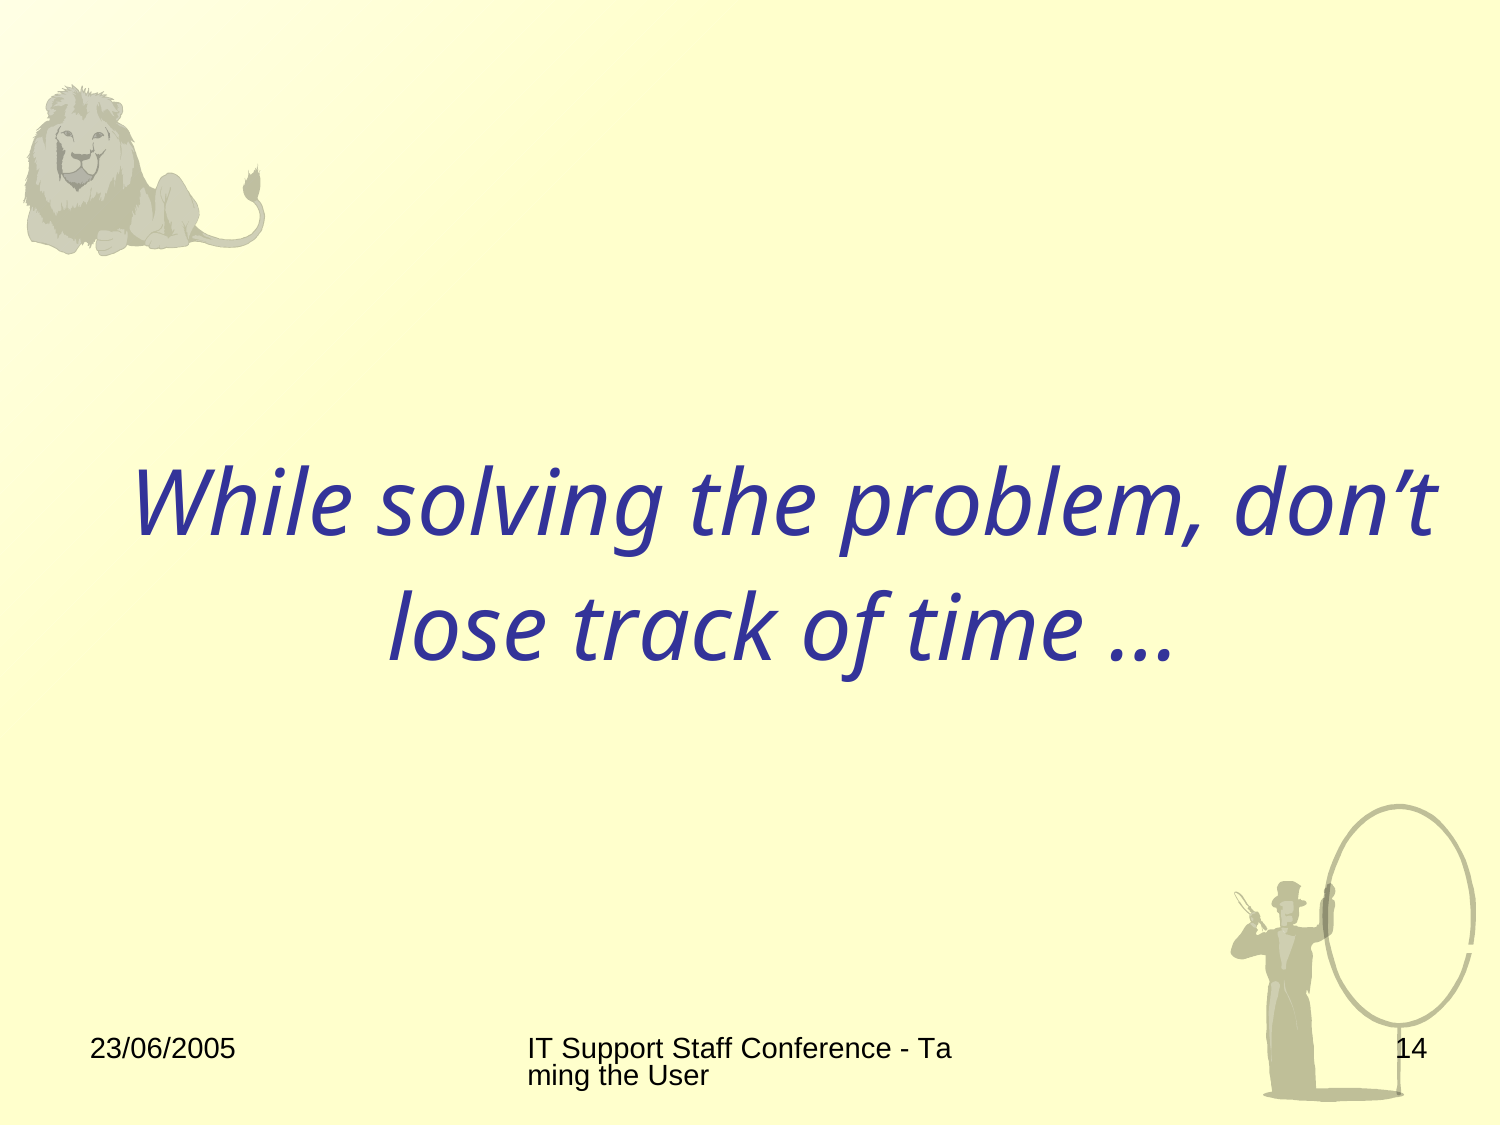

# While solving the problem, don’t lose track of time …
23/06/2005
IT Support Staff Conference - Taming the User
14